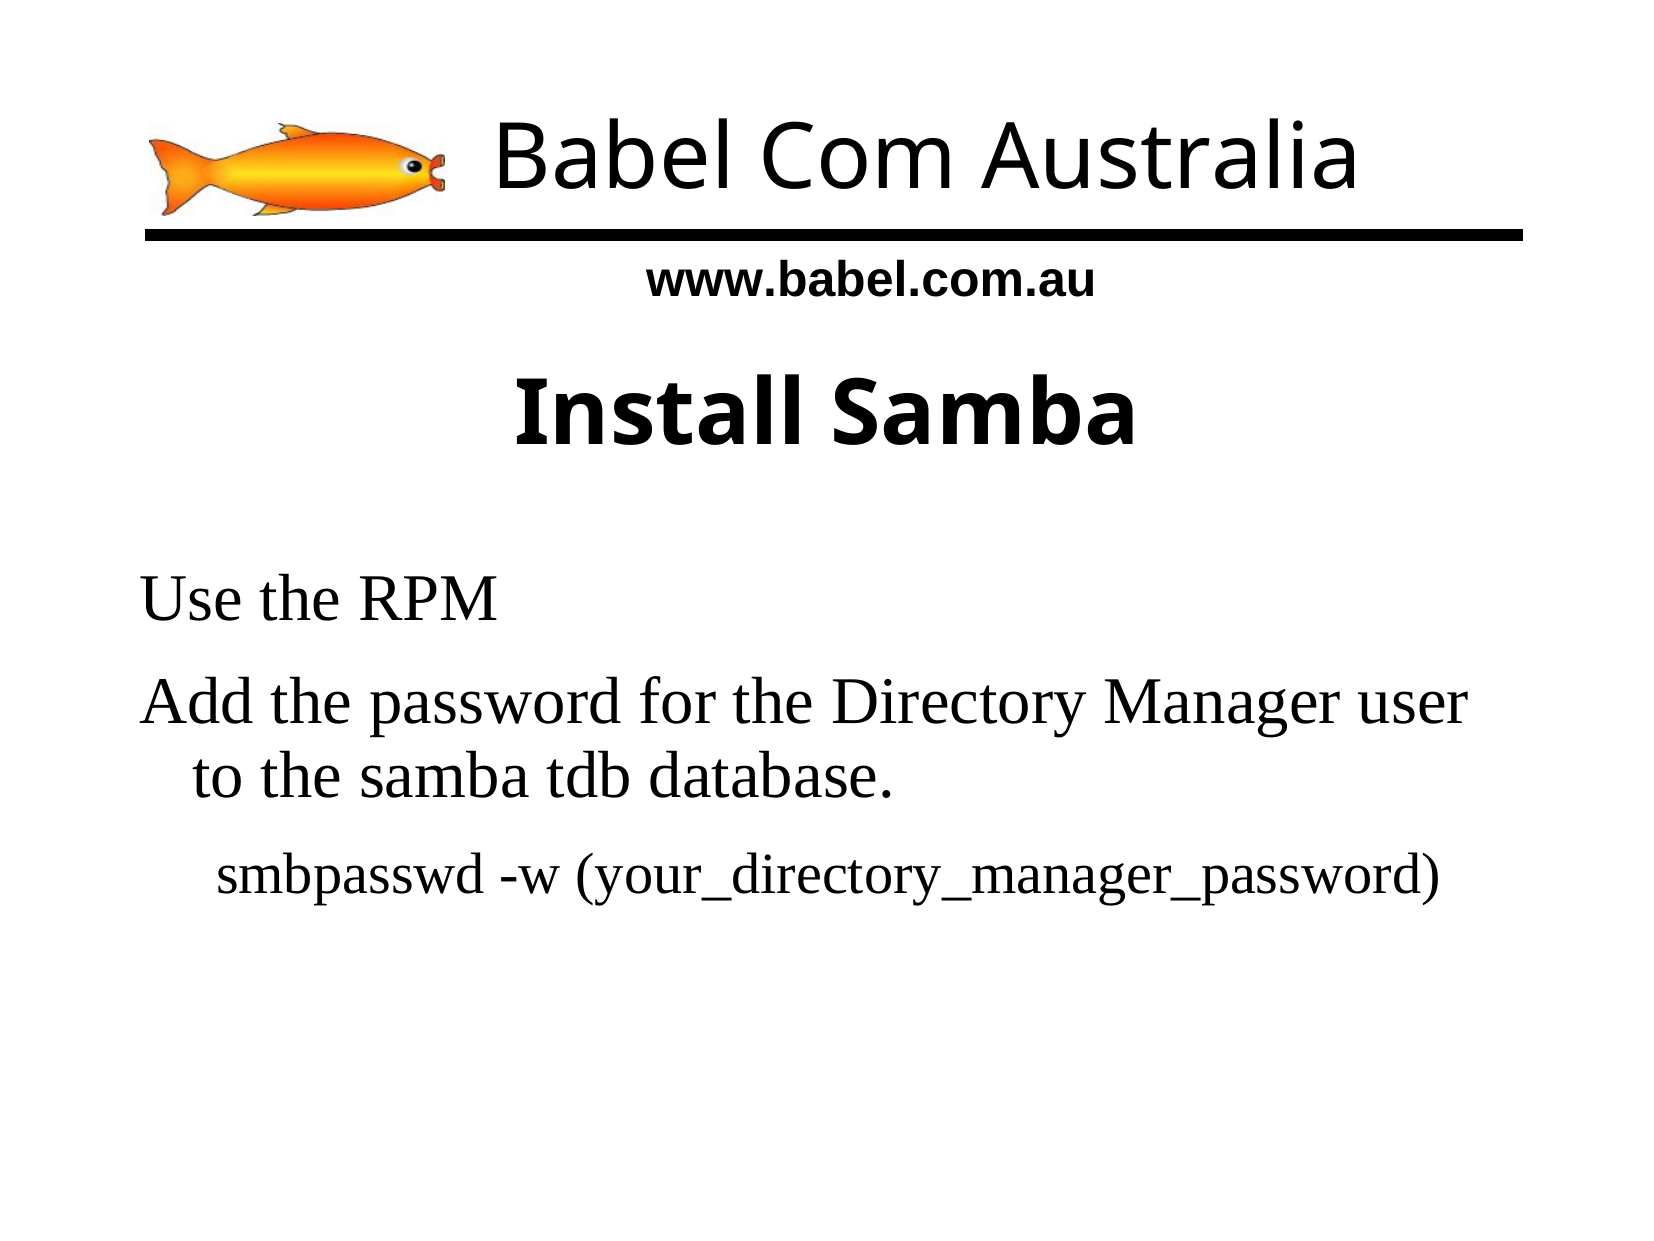

# Install Samba
Use the RPM
Add the password for the Directory Manager user to the samba tdb database.
smbpasswd -w (your_directory_manager_password)